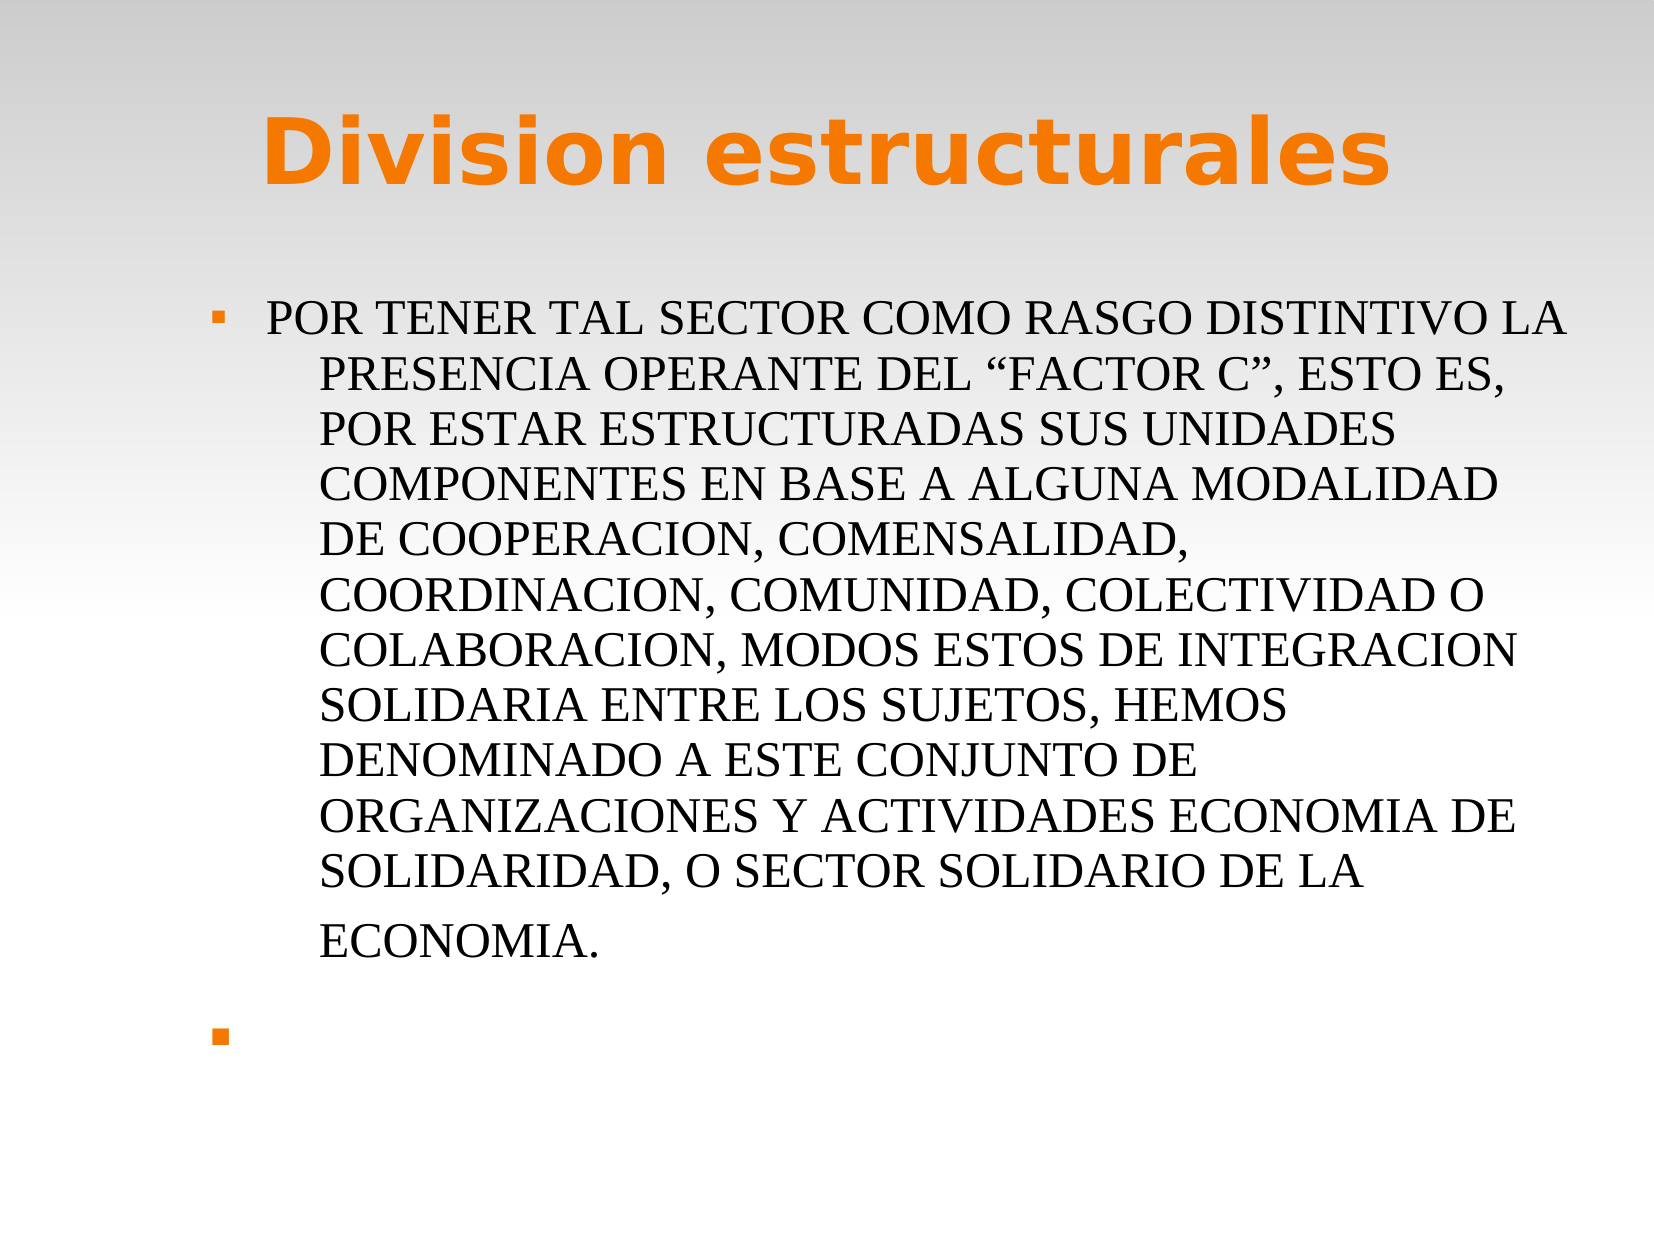

# Division estructurales
POR TENER TAL SECTOR COMO RASGO DISTINTIVO LA PRESENCIA OPERANTE DEL “FACTOR C”, ESTO ES, POR ESTAR ESTRUCTURADAS SUS UNIDADES COMPONENTES EN BASE A ALGUNA MODALIDAD DE COOPERACION, COMENSALIDAD, COORDINACION, COMUNIDAD, COLECTIVIDAD O COLABORACION, MODOS ESTOS DE INTEGRACION SOLIDARIA ENTRE LOS SUJETOS, HEMOS DENOMINADO A ESTE CONJUNTO DE ORGANIZACIONES Y ACTIVIDADES ECONOMIA DE SOLIDARIDAD, O SECTOR SOLIDARIO DE LA ECONOMIA.